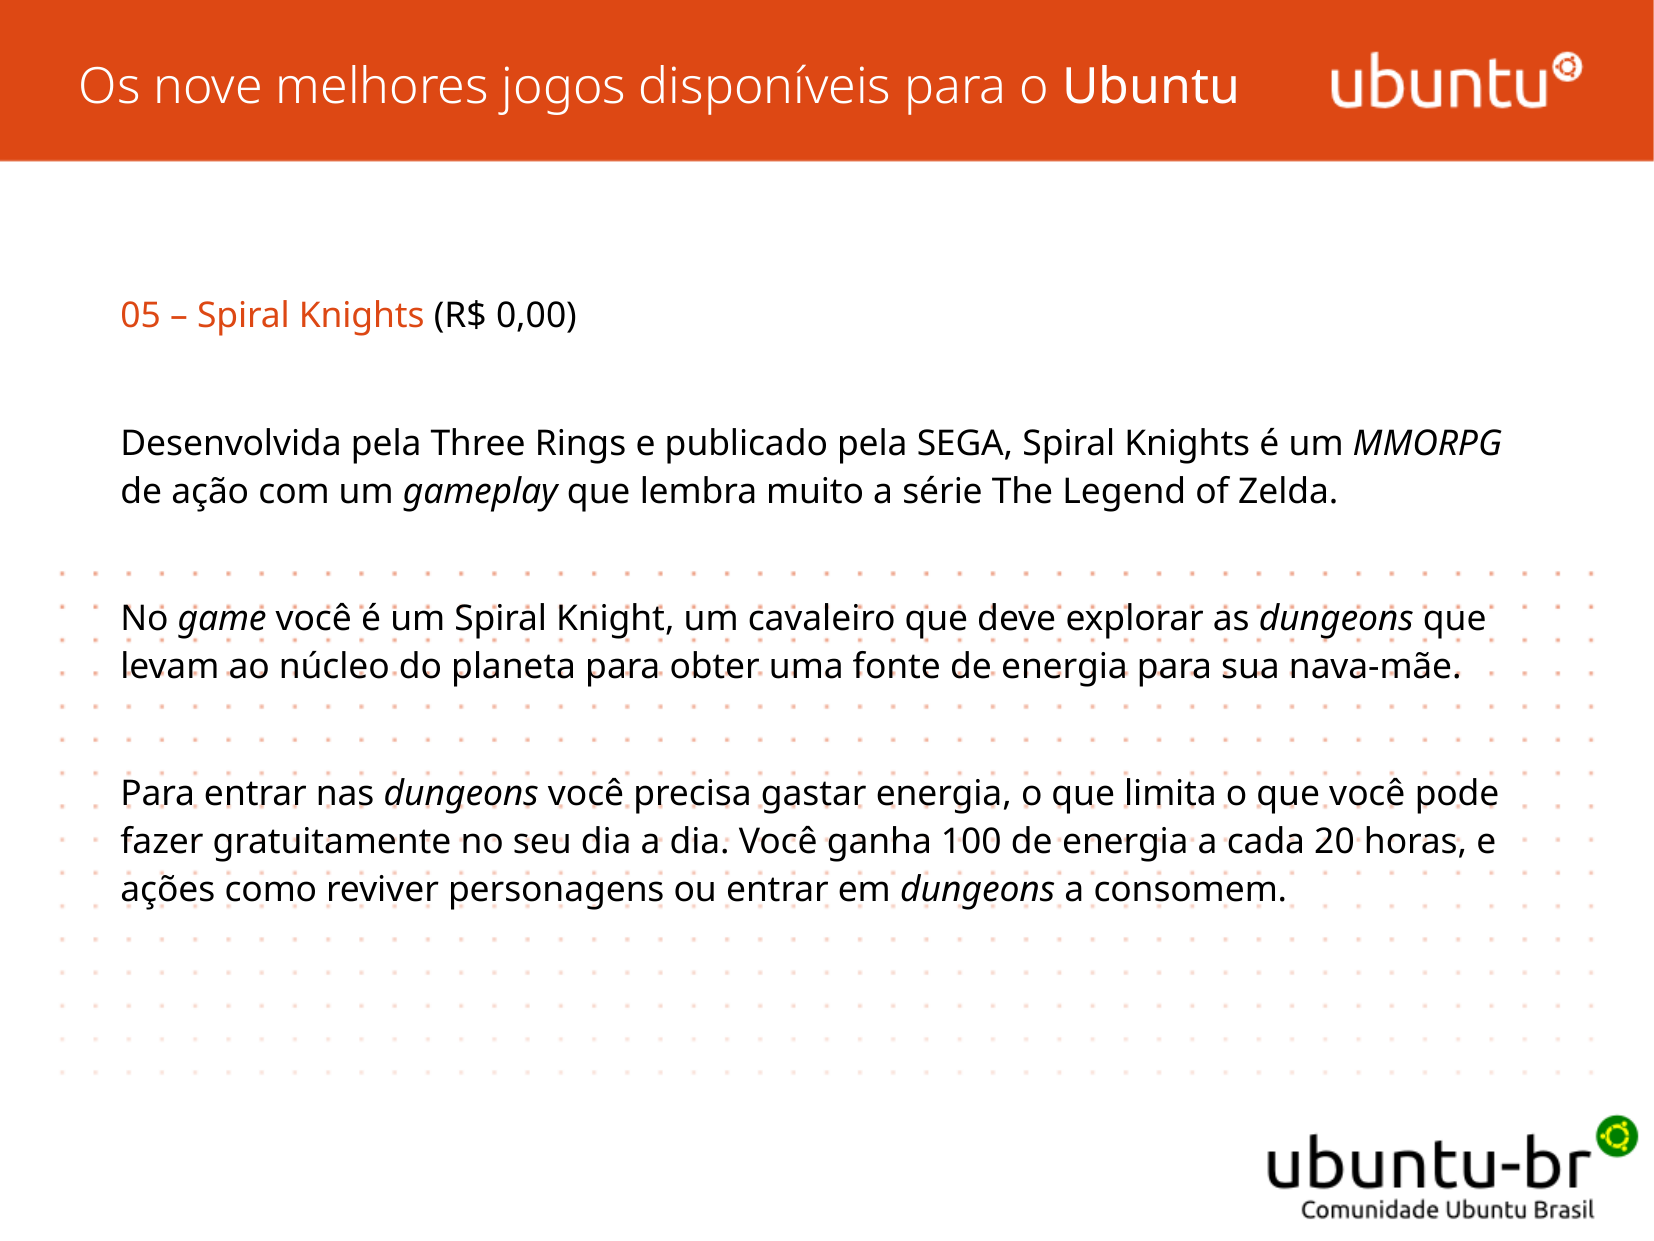

Os nove melhores jogos disponíveis para o Ubuntu
# 05 – Spiral Knights (R$ 0,00)
Desenvolvida pela Three Rings e publicado pela SEGA, Spiral Knights é um MMORPG de ação com um gameplay que lembra muito a série The Legend of Zelda.
No game você é um Spiral Knight, um cavaleiro que deve explorar as dungeons que levam ao núcleo do planeta para obter uma fonte de energia para sua nava-mãe.
Para entrar nas dungeons você precisa gastar energia, o que limita o que você pode fazer gratuitamente no seu dia a dia. Você ganha 100 de energia a cada 20 horas, e ações como reviver personagens ou entrar em dungeons a consomem.